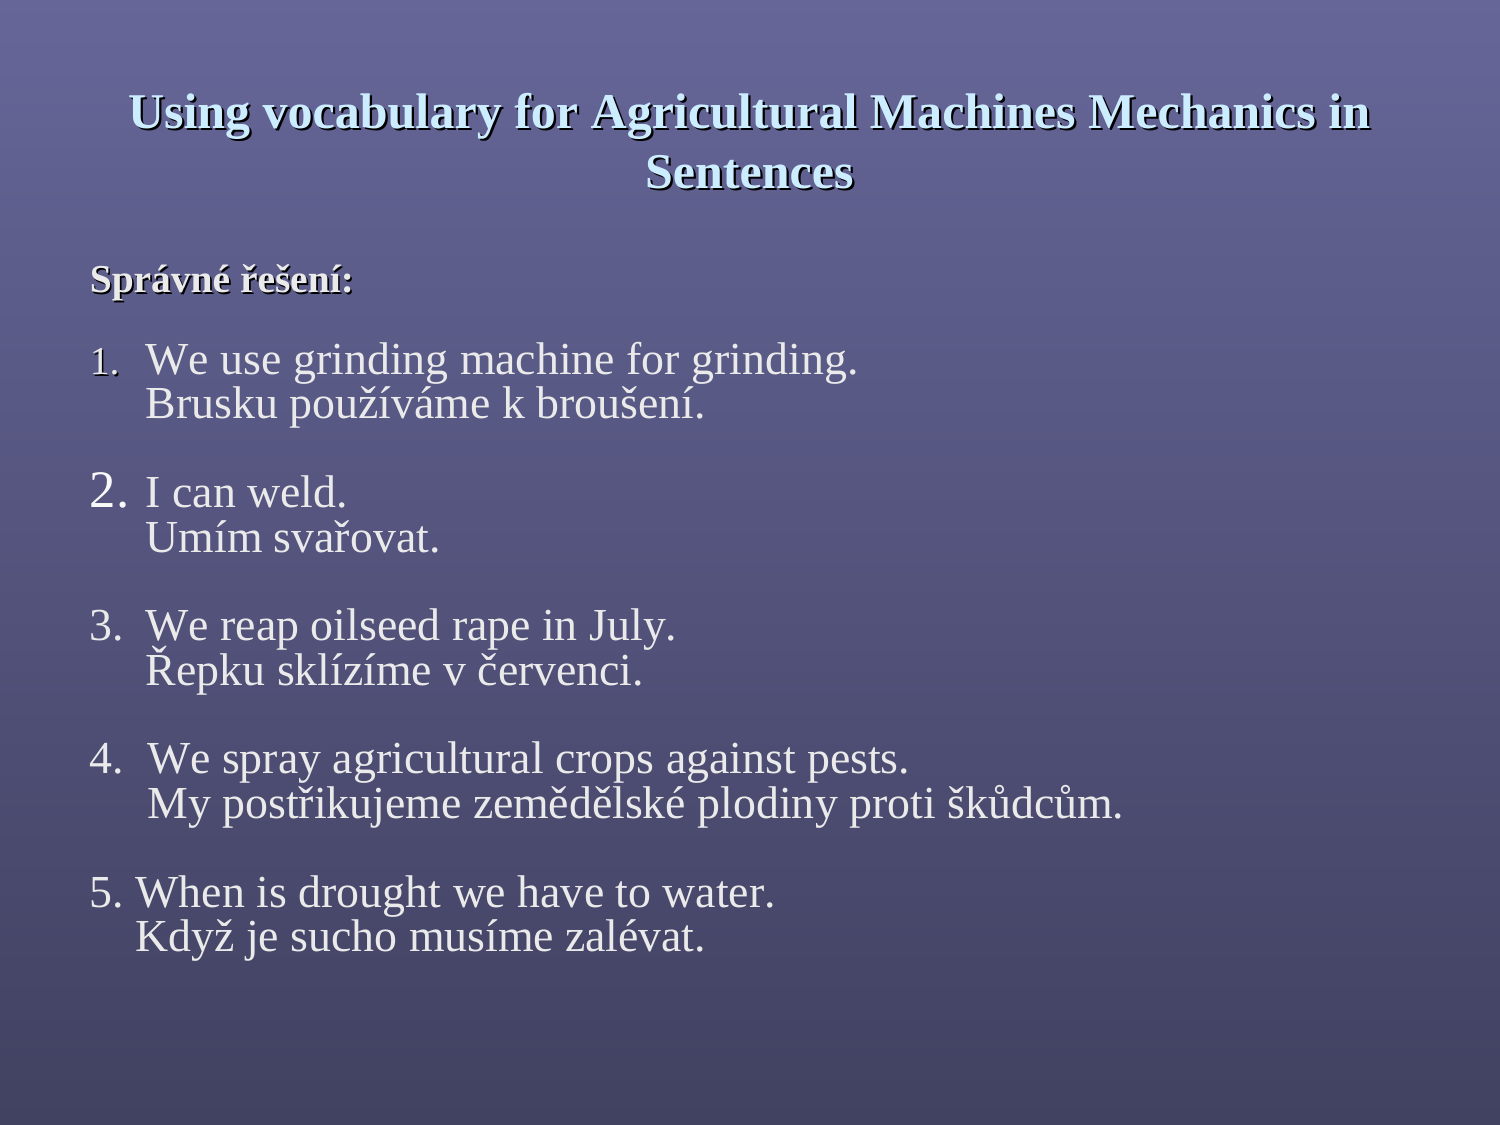

# Using vocabulary for Agricultural Machines Mechanics in Sentences
Správné řešení:
1. 	We use grinding machine for grinding.
	Brusku používáme k broušení.
I can weld.
	Umím svařovat.
3.	We reap oilseed rape in July.
 	Řepku sklízíme v červenci.
4. We spray agricultural crops against pests.
 My postřikujeme zemědělské plodiny proti škůdcům.
5. When is drought we have to water.
 Když je sucho musíme zalévat.